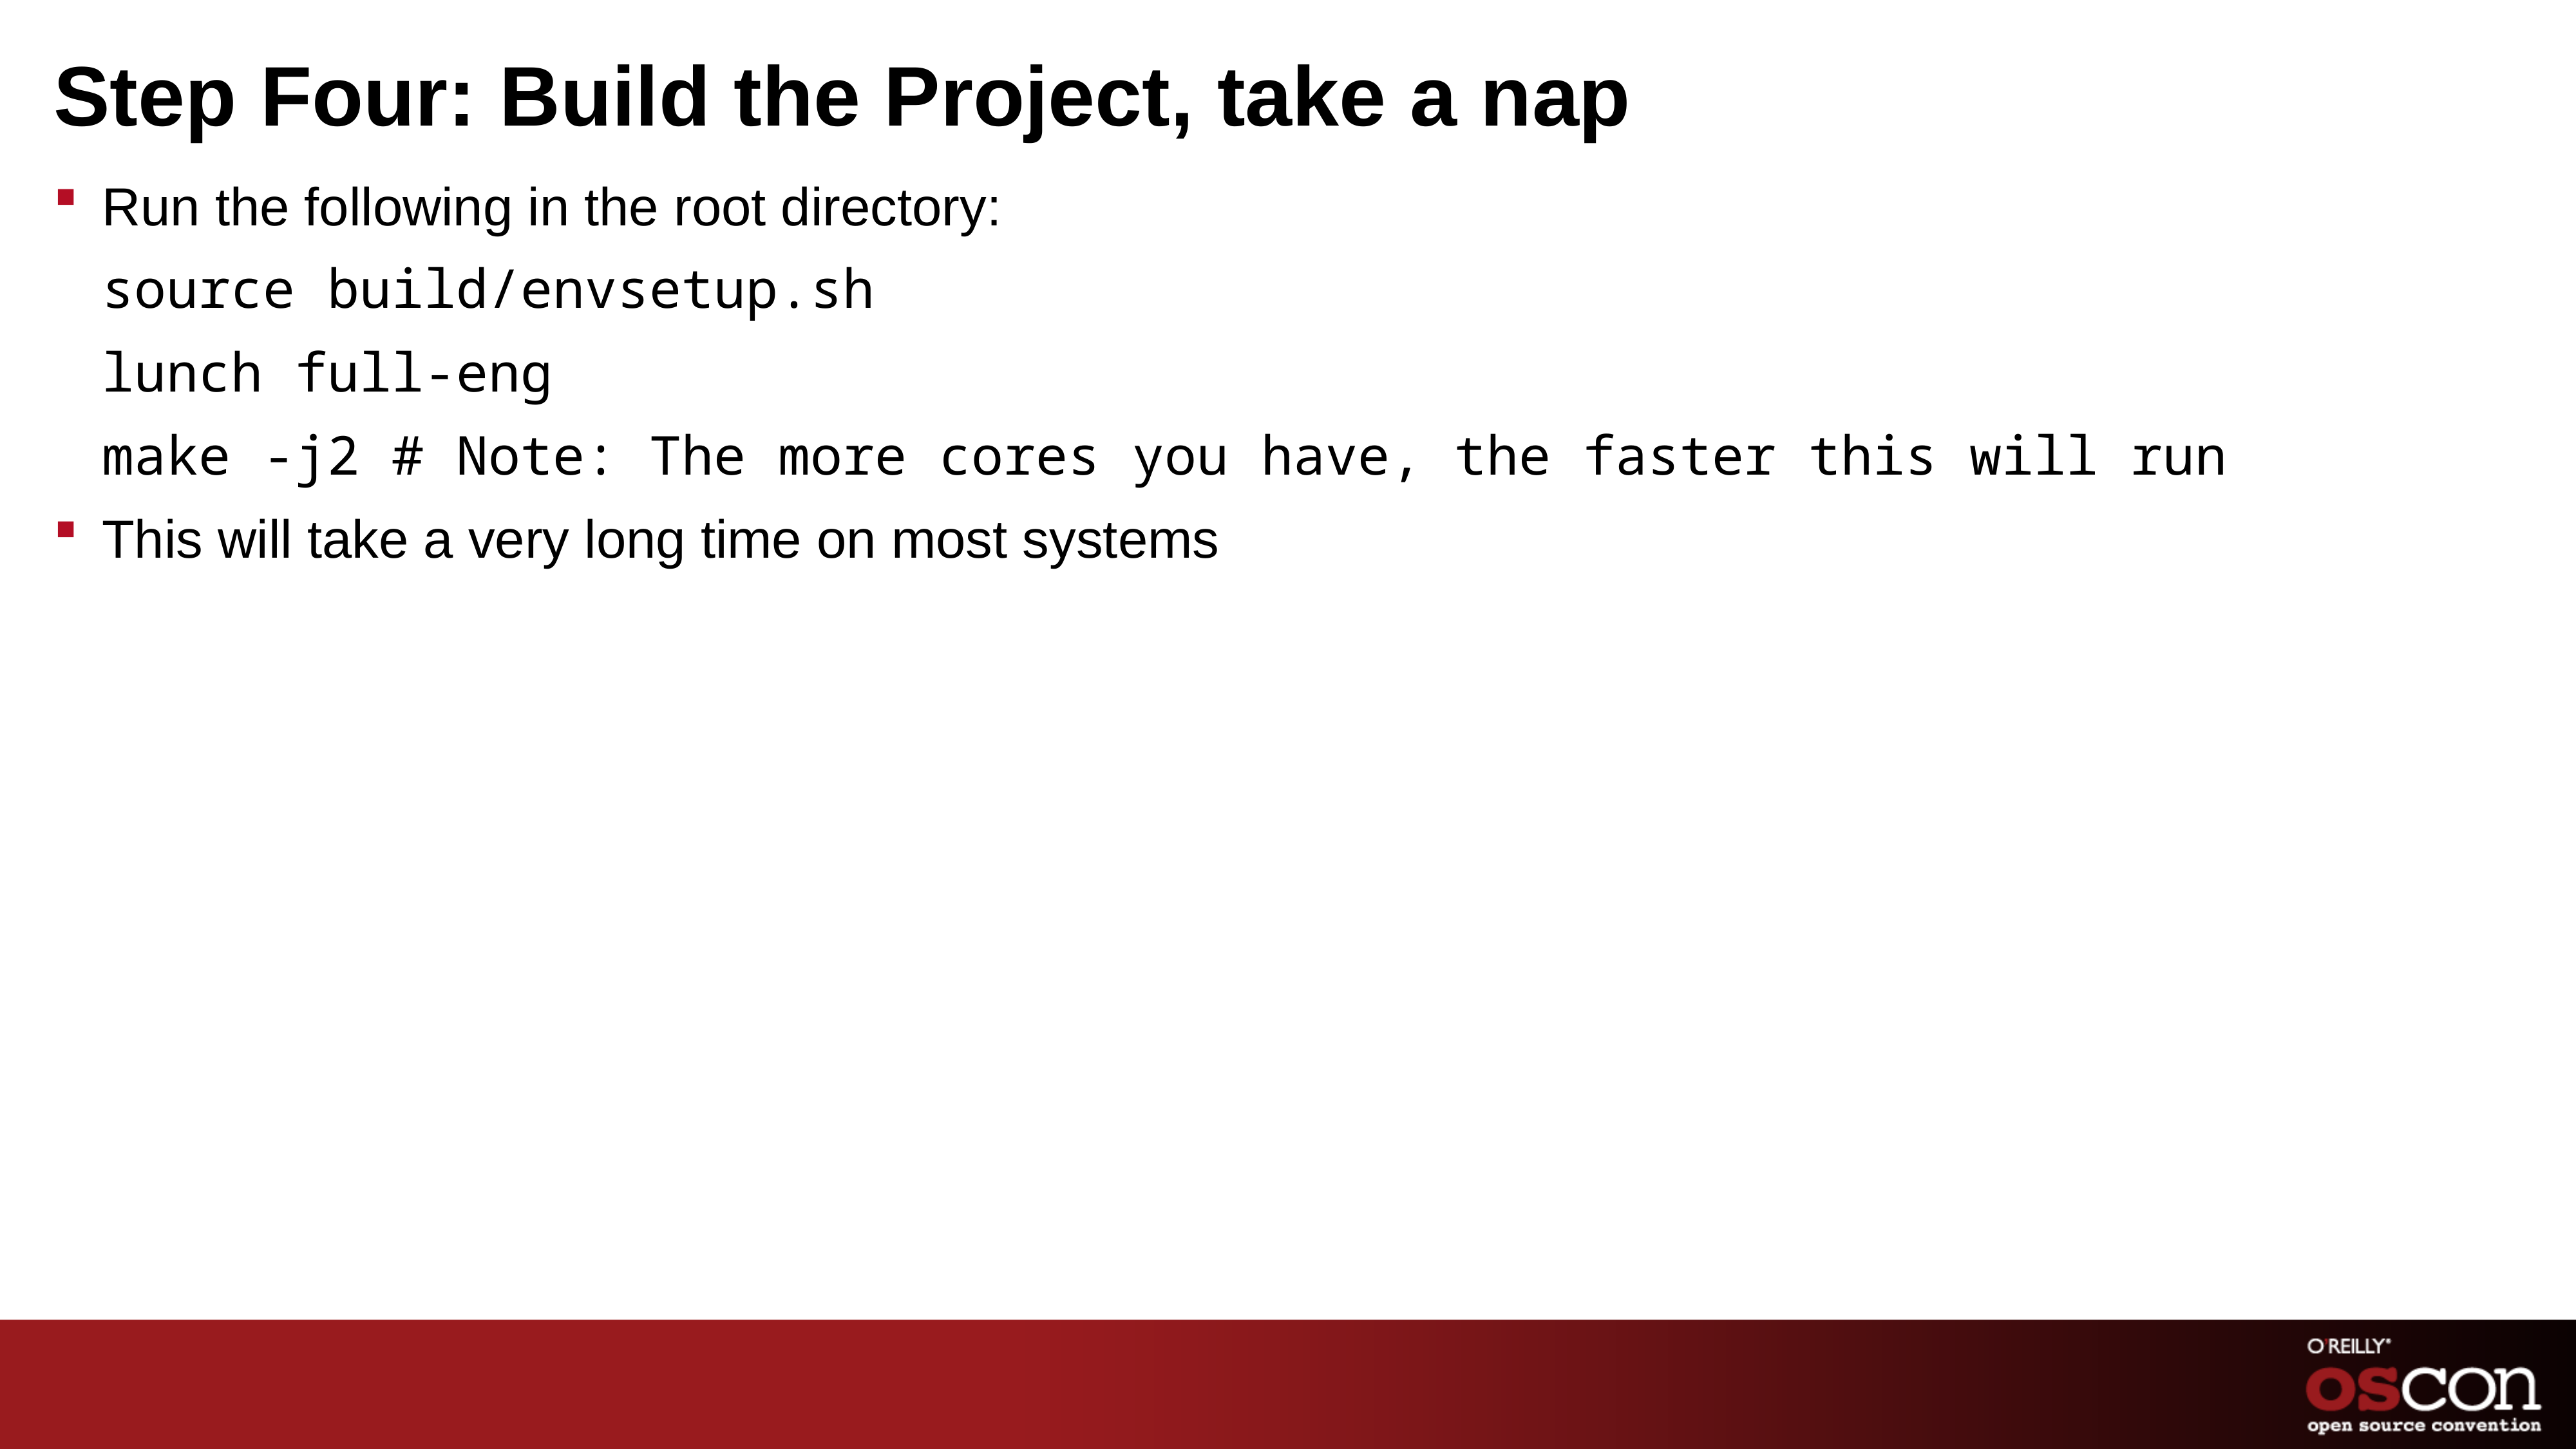

# Step Four: Build the Project, take a nap
Run the following in the root directory:
source build/envsetup.sh
lunch full-eng
make -j2 # Note: The more cores you have, the faster this will run
This will take a very long time on most systems